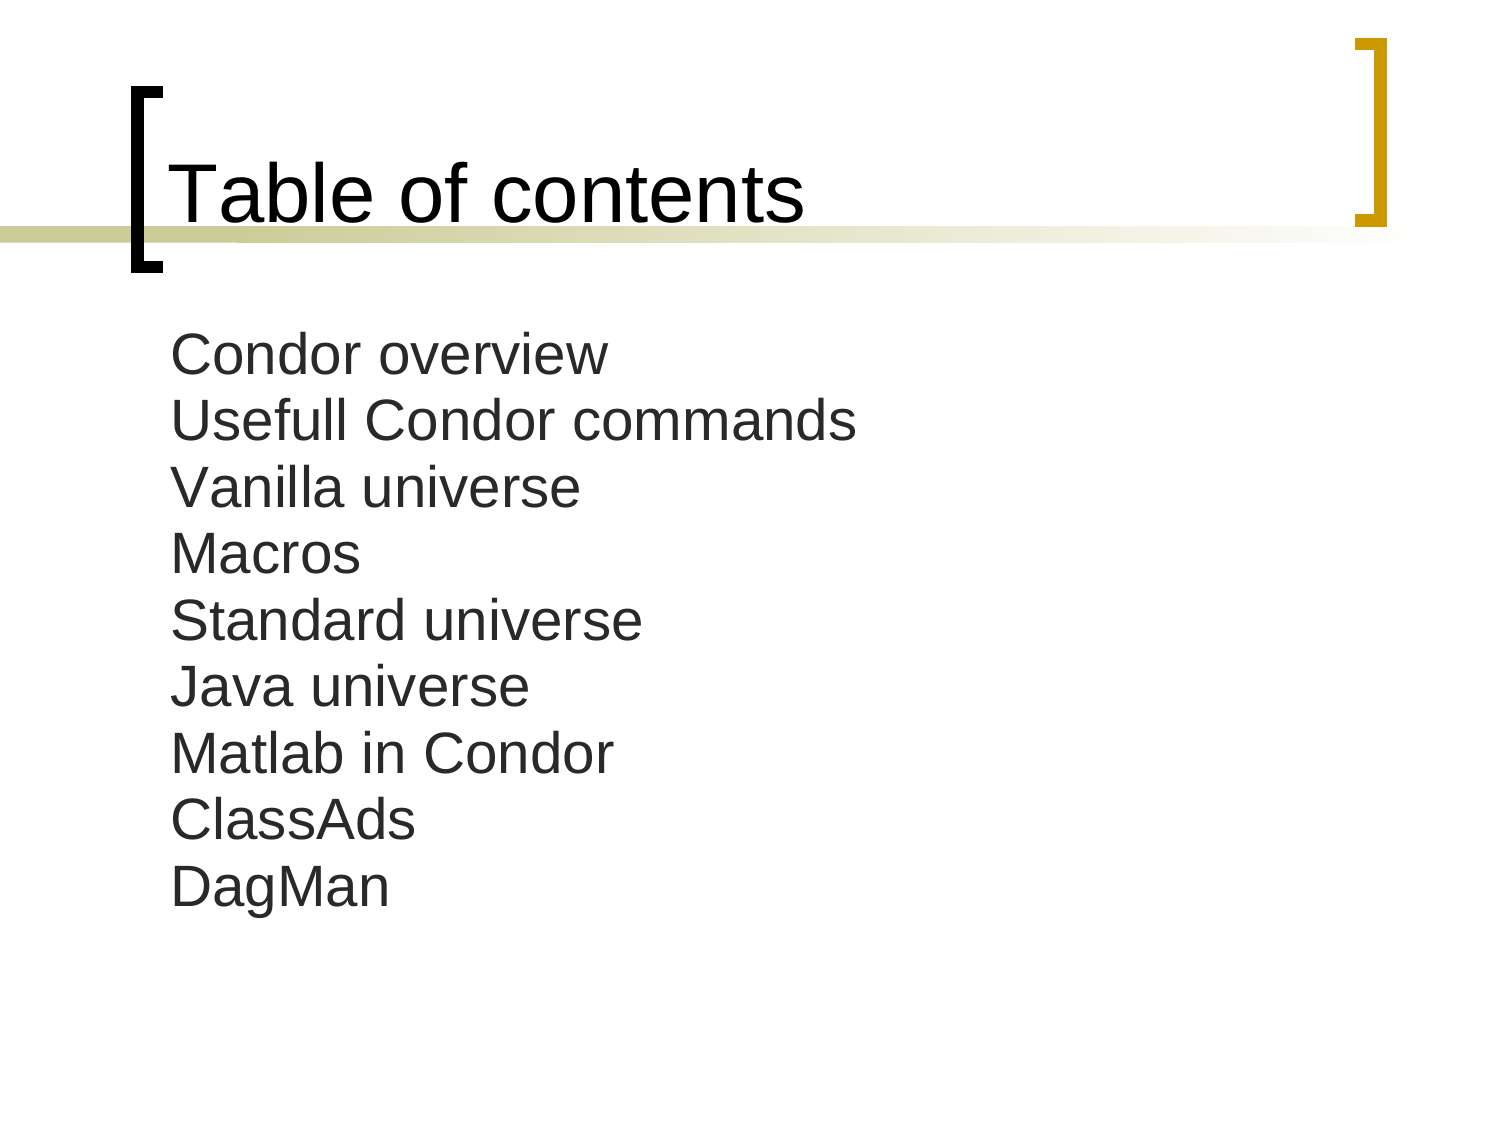

# Table of contents
Condor overview
Usefull Condor commands
Vanilla universe
Macros
Standard universe
Java universe
Matlab in Condor
ClassAds
DagMan